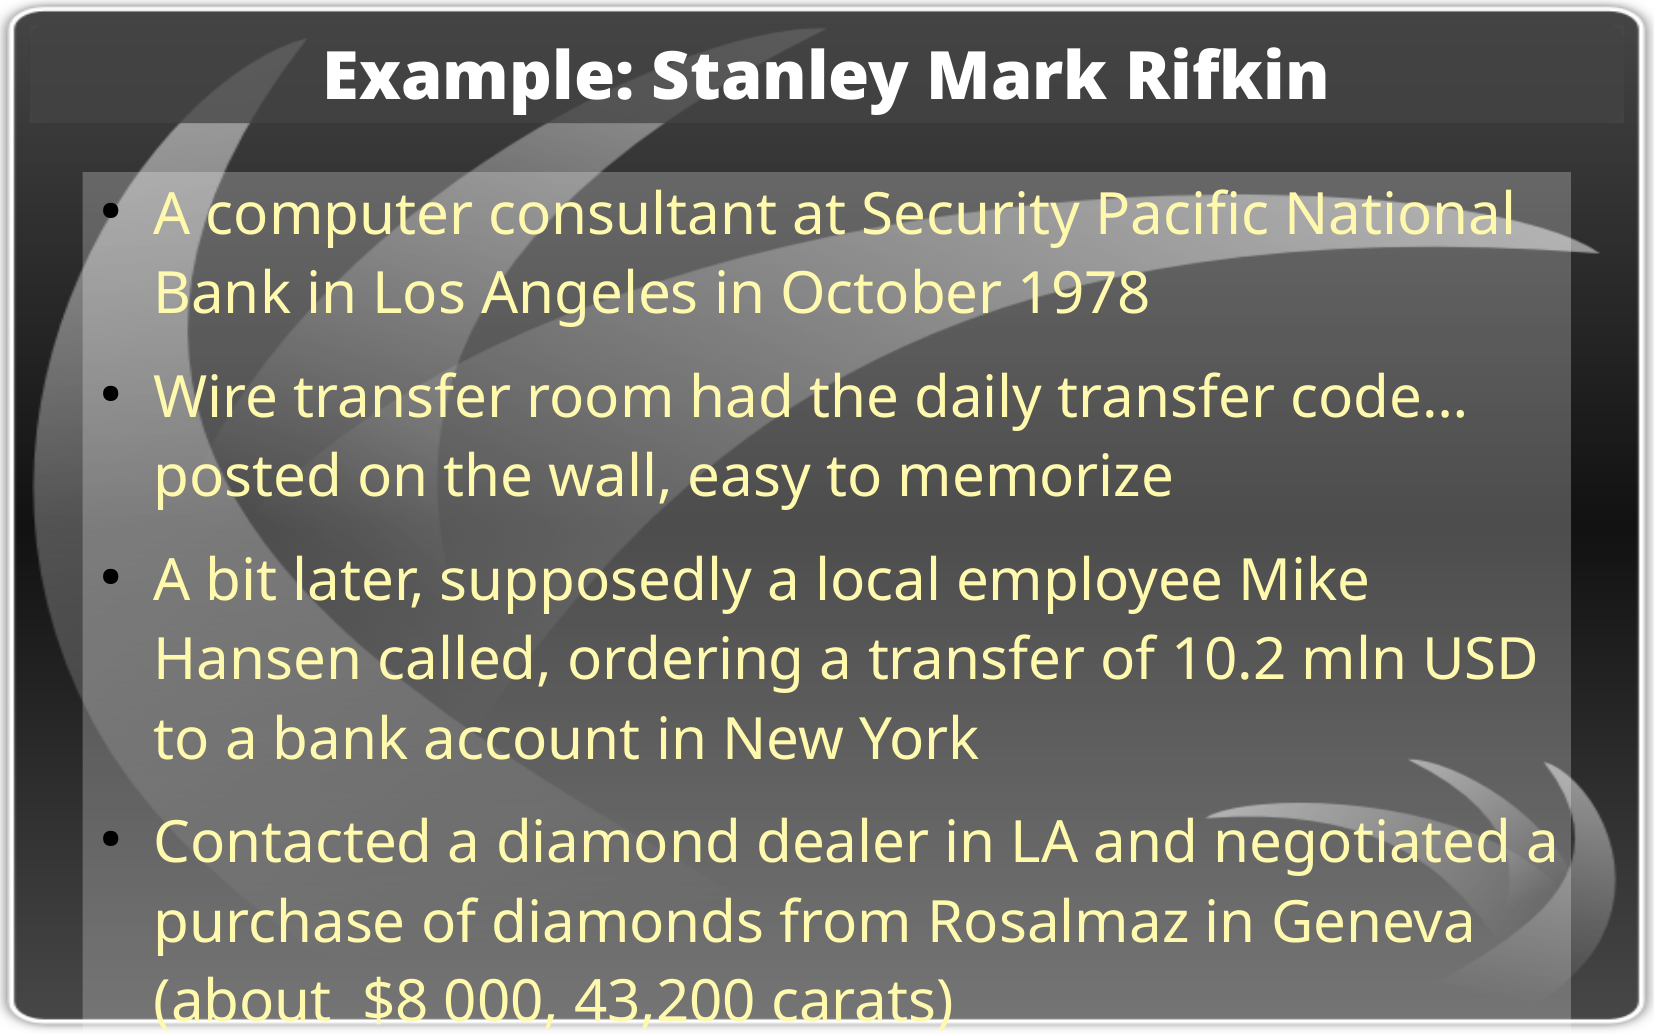

# Example: Stanley Mark Rifkin
A computer consultant at Security Pacific National Bank in Los Angeles in October 1978
Wire transfer room had the daily transfer code… posted on the wall, easy to memorize
A bit later, supposedly a local employee Mike Hansen called, ordering a transfer of 10.2 mln USD to a bank account in New York
Contacted a diamond dealer in LA and negotiated a purchase of diamonds from Rosalmaz in Geneva (about $8 000, 43,200 carats)